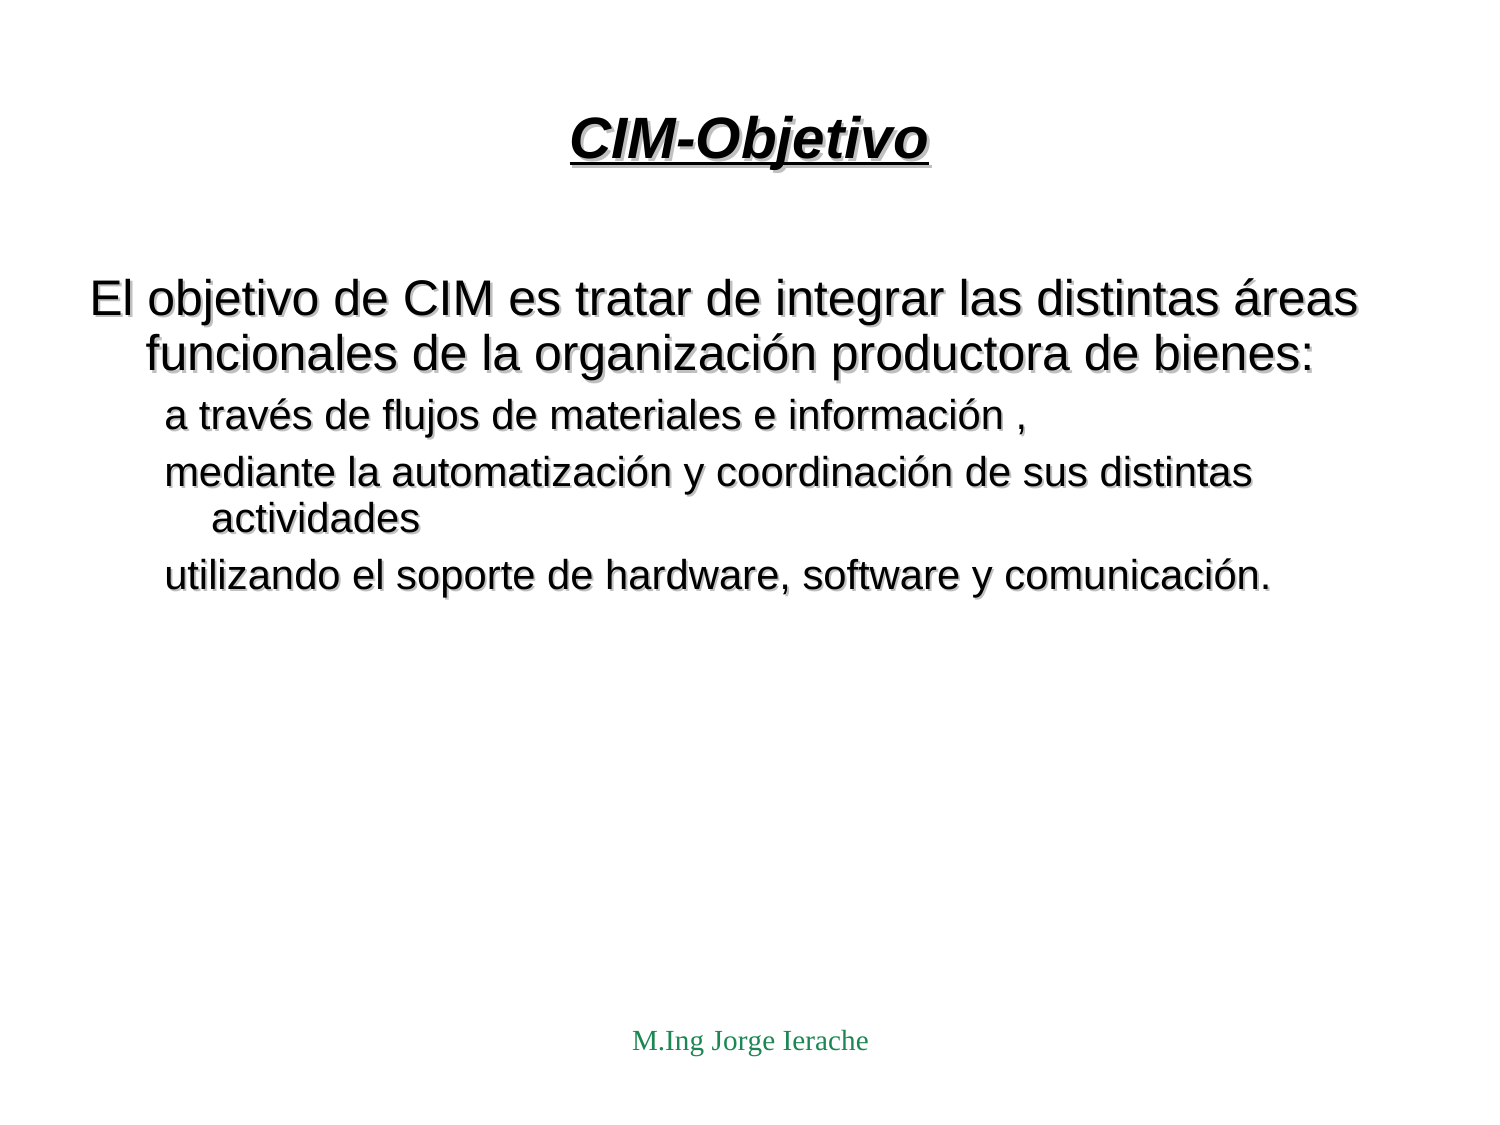

# CIM-Objetivo
El objetivo de CIM es tratar de integrar las distintas áreas funcionales de la organización productora de bienes:
a través de flujos de materiales e información ,
mediante la automatización y coordinación de sus distintas actividades
utilizando el soporte de hardware, software y comunicación.
M.Ing Jorge Ierache